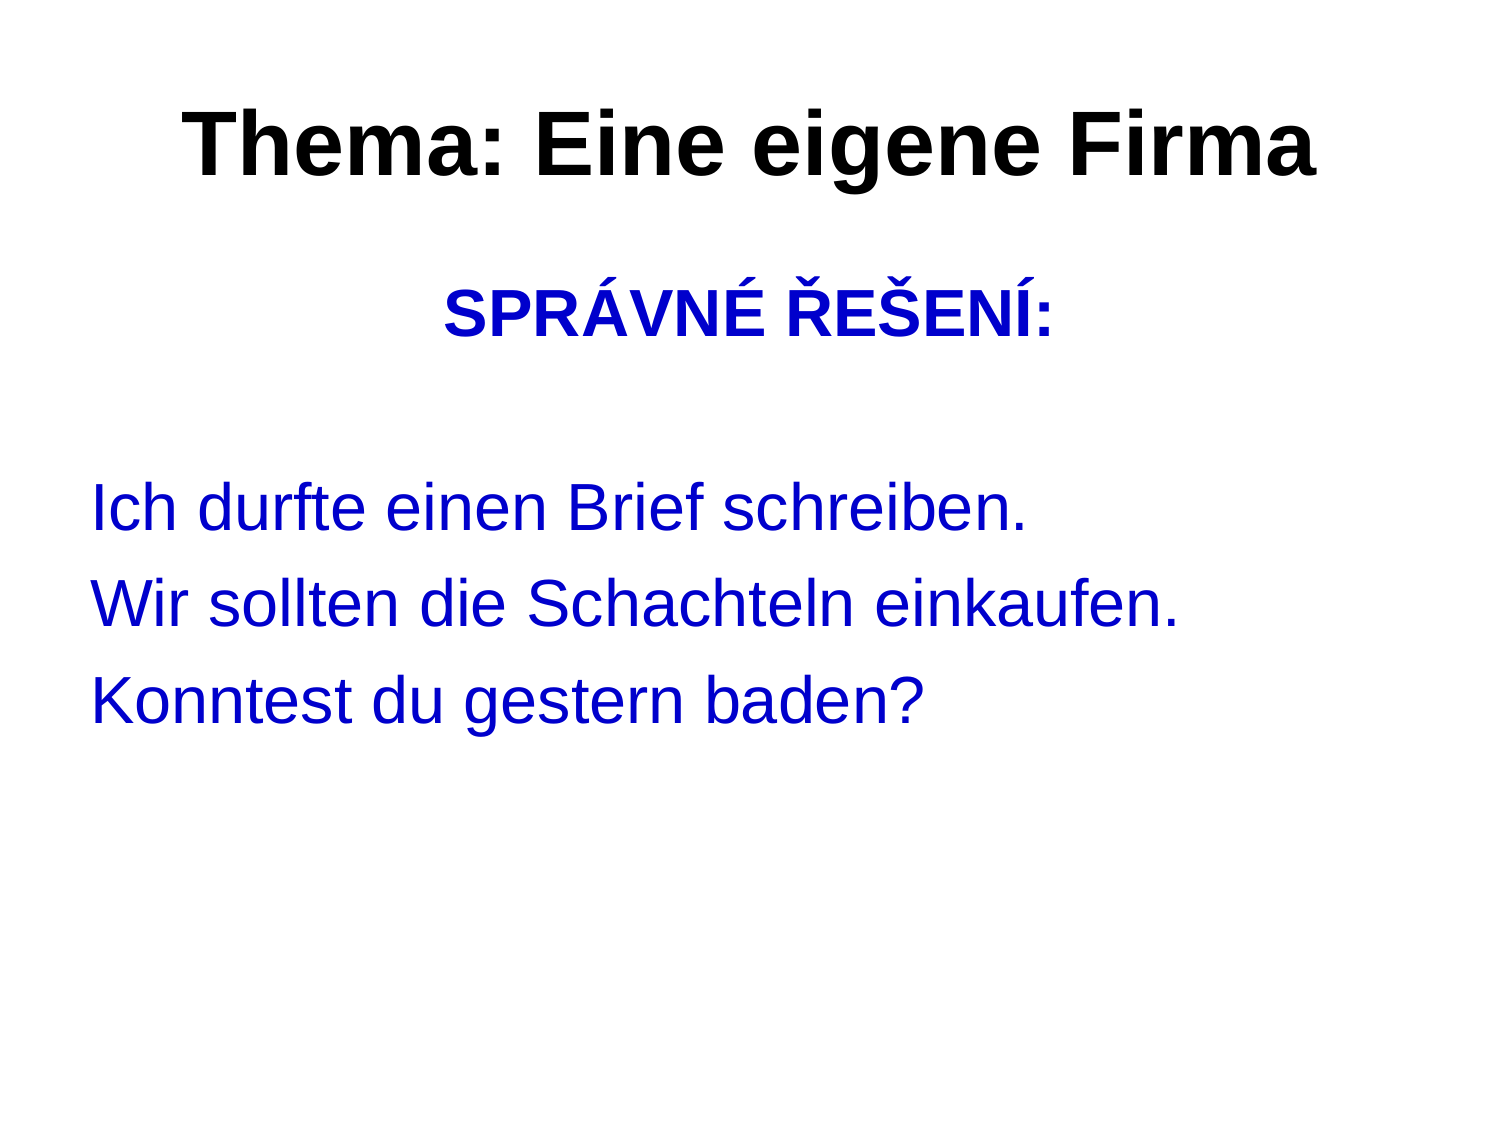

# Thema: Eine eigene Firma
SPRÁVNÉ ŘEŠENÍ:
Ich durfte einen Brief schreiben.
Wir sollten die Schachteln einkaufen.
Konntest du gestern baden?